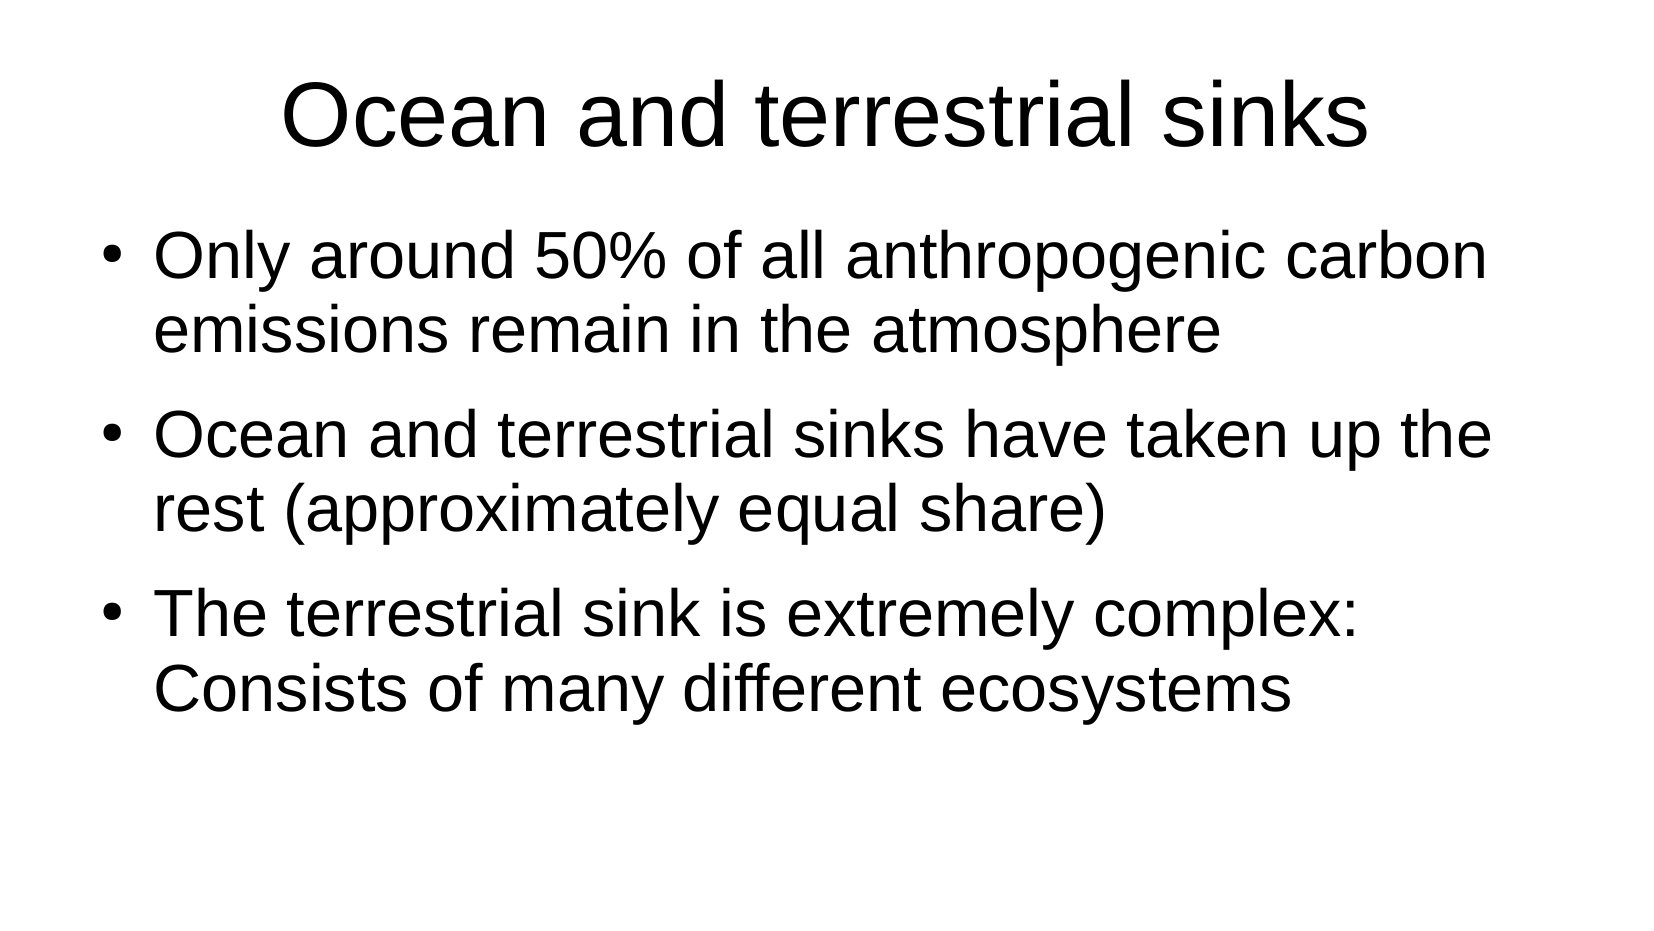

# Ocean and terrestrial sinks
Only around 50% of all anthropogenic carbon emissions remain in the atmosphere
Ocean and terrestrial sinks have taken up the rest (approximately equal share)
The terrestrial sink is extremely complex: Consists of many different ecosystems